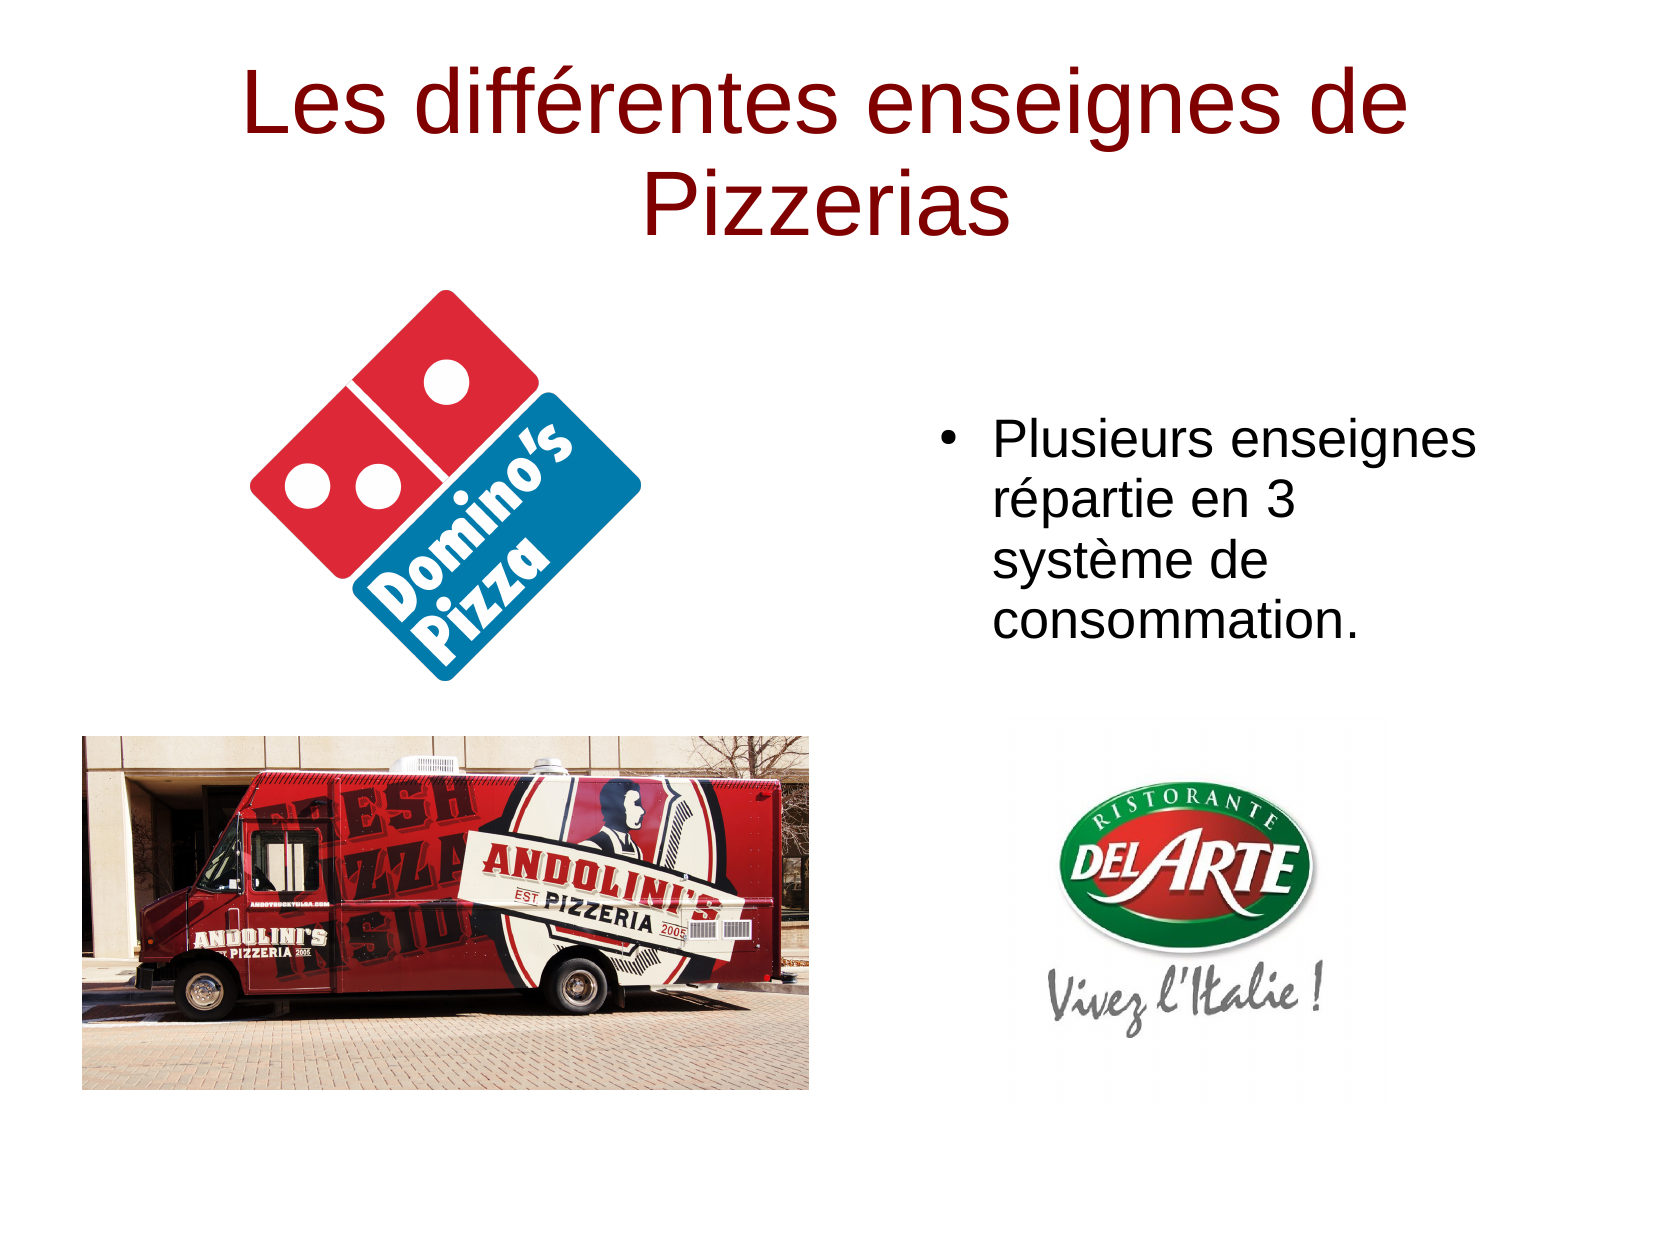

# Les différentes enseignes de Pizzerias
Plusieurs enseignes répartie en 3 système de consommation.